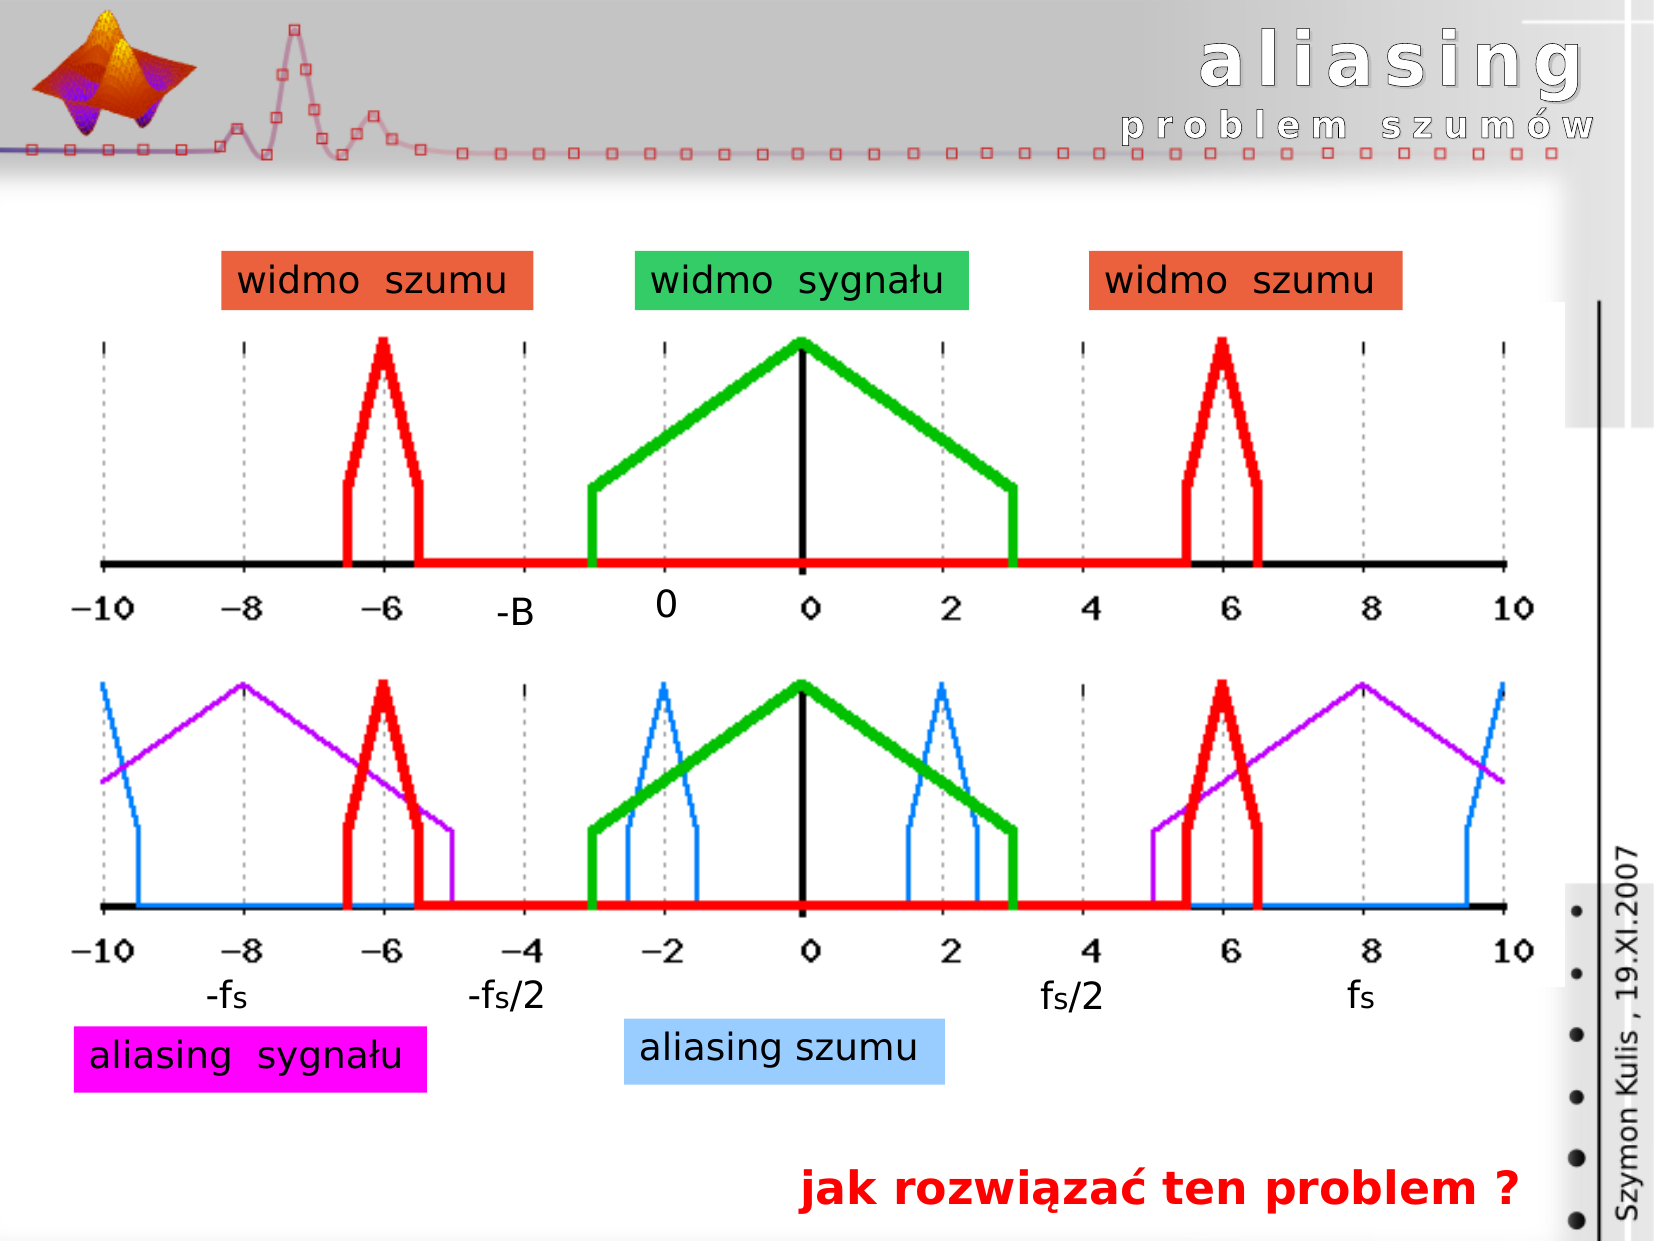

# aliasing problem szumów
widmo szumu
widmo sygnału
widmo szumu
0
-B
-fs
-fs/2
fs
fs/2
aliasing szumu
aliasing sygnału
jak rozwiązać ten problem ?